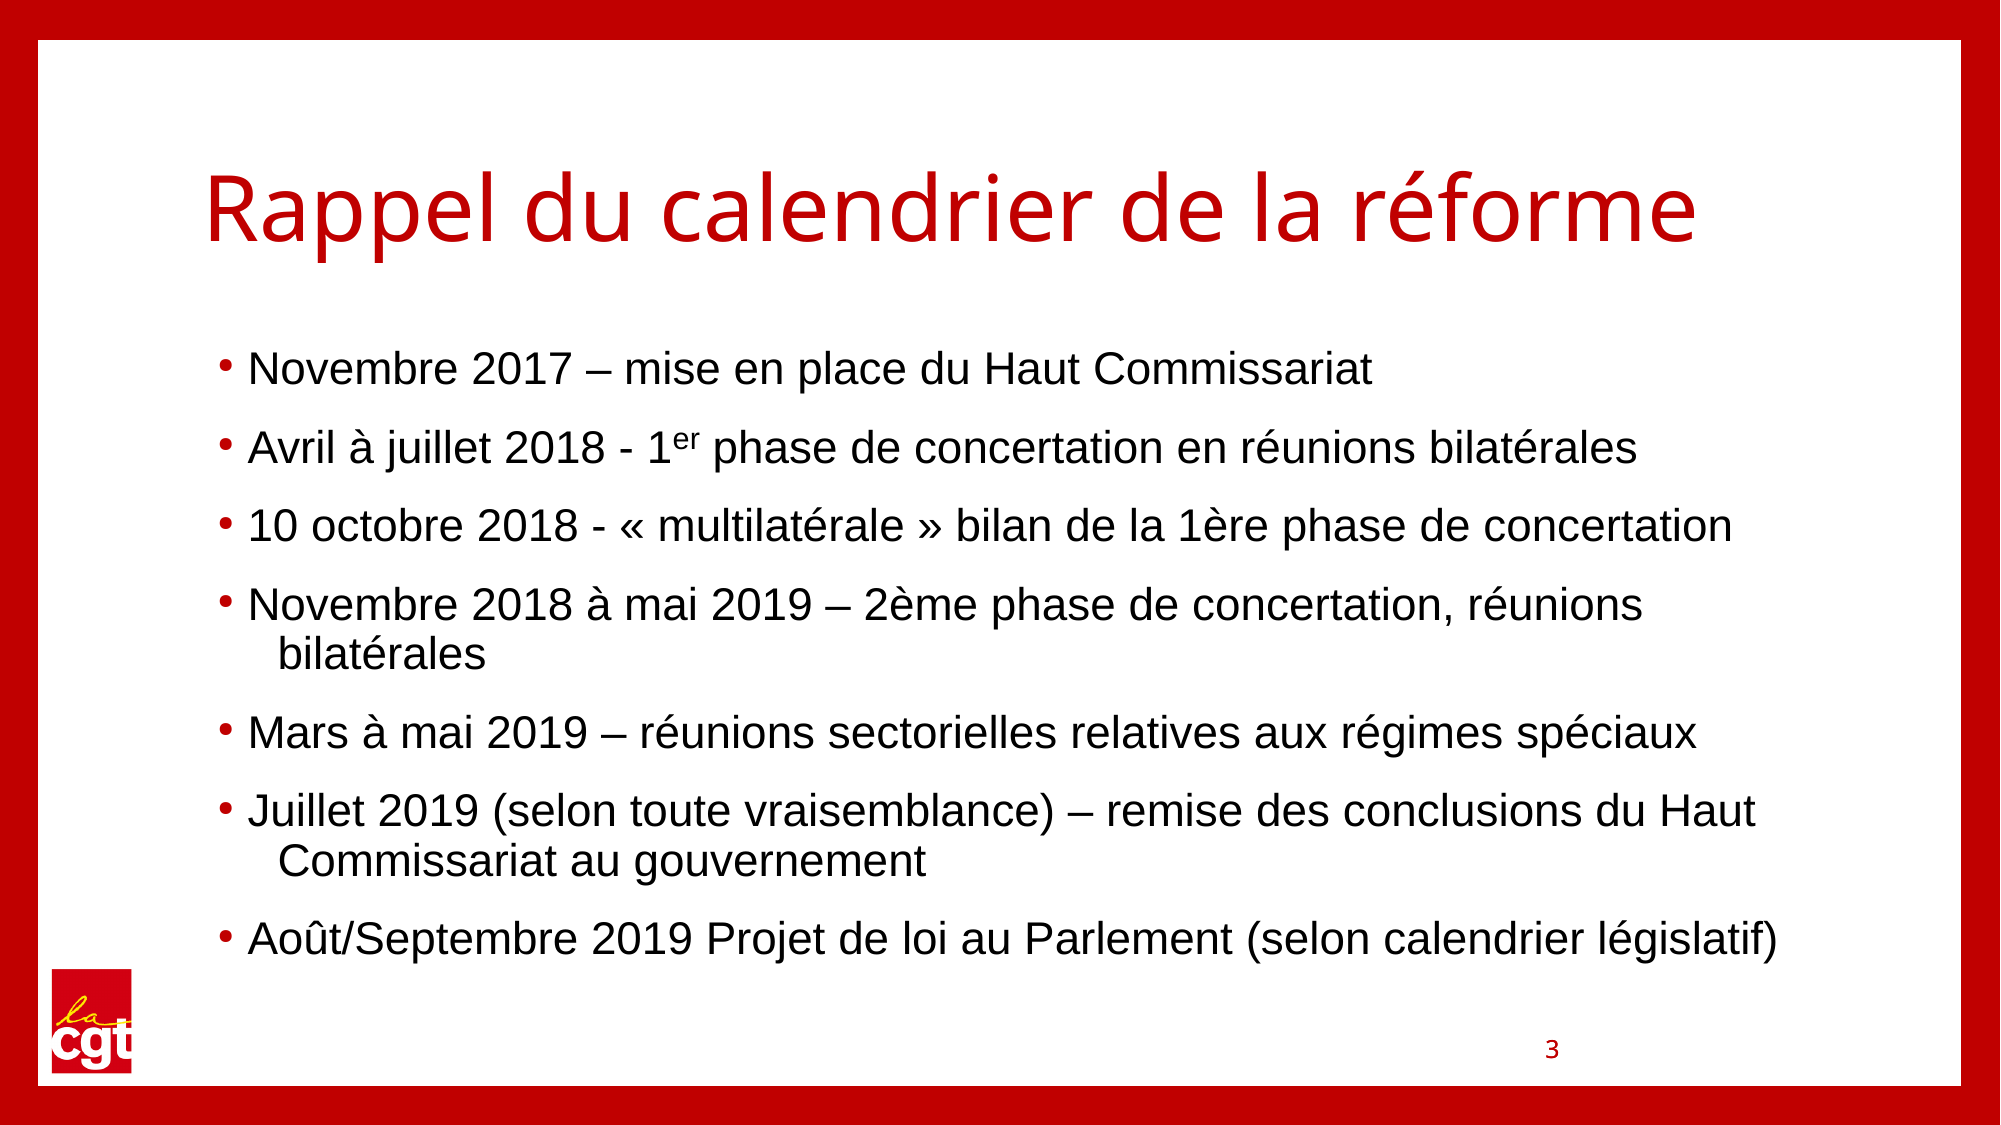

# Rappel du calendrier de la réforme
Novembre 2017 – mise en place du Haut Commissariat
Avril à juillet 2018 - 1er phase de concertation en réunions bilatérales
10 octobre 2018 - « multilatérale » bilan de la 1ère phase de concertation
Novembre 2018 à mai 2019 – 2ème phase de concertation, réunions bilatérales
Mars à mai 2019 – réunions sectorielles relatives aux régimes spéciaux
Juillet 2019 (selon toute vraisemblance) – remise des conclusions du Haut Commissariat au gouvernement
Août/Septembre 2019 Projet de loi au Parlement (selon calendrier législatif)